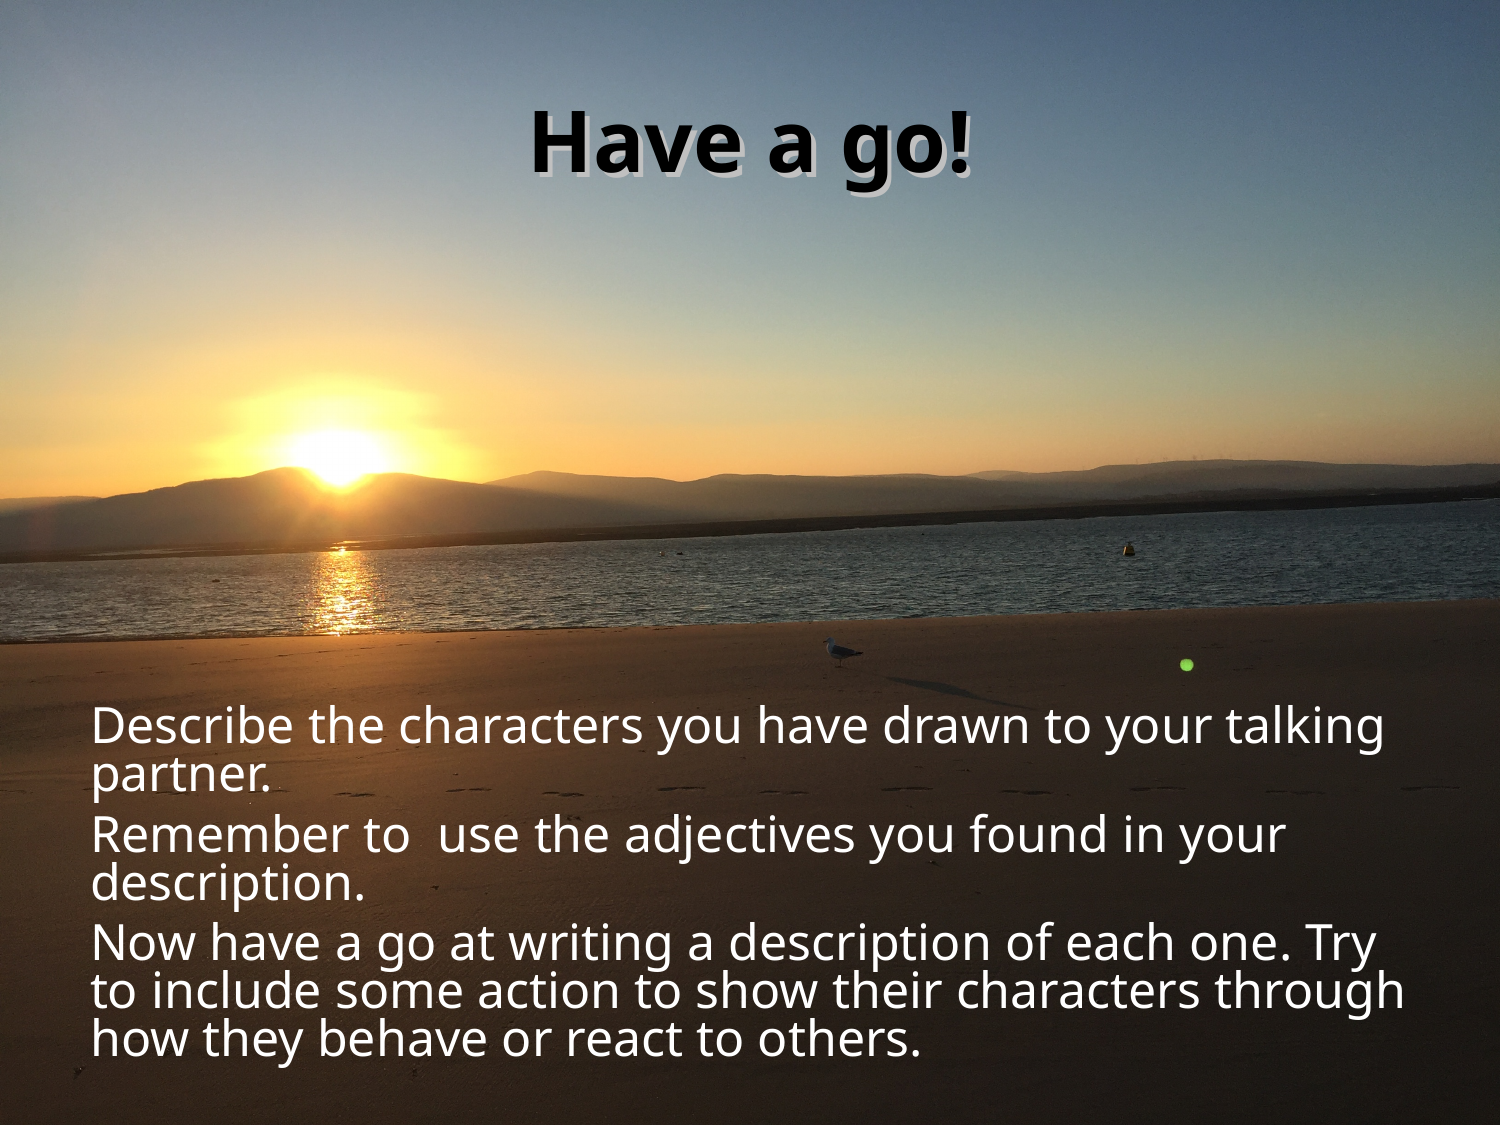

# Have a go!
Describe the characters you have drawn to your talking partner.
Remember to use the adjectives you found in your description.
Now have a go at writing a description of each one. Try to include some action to show their characters through how they behave or react to others.